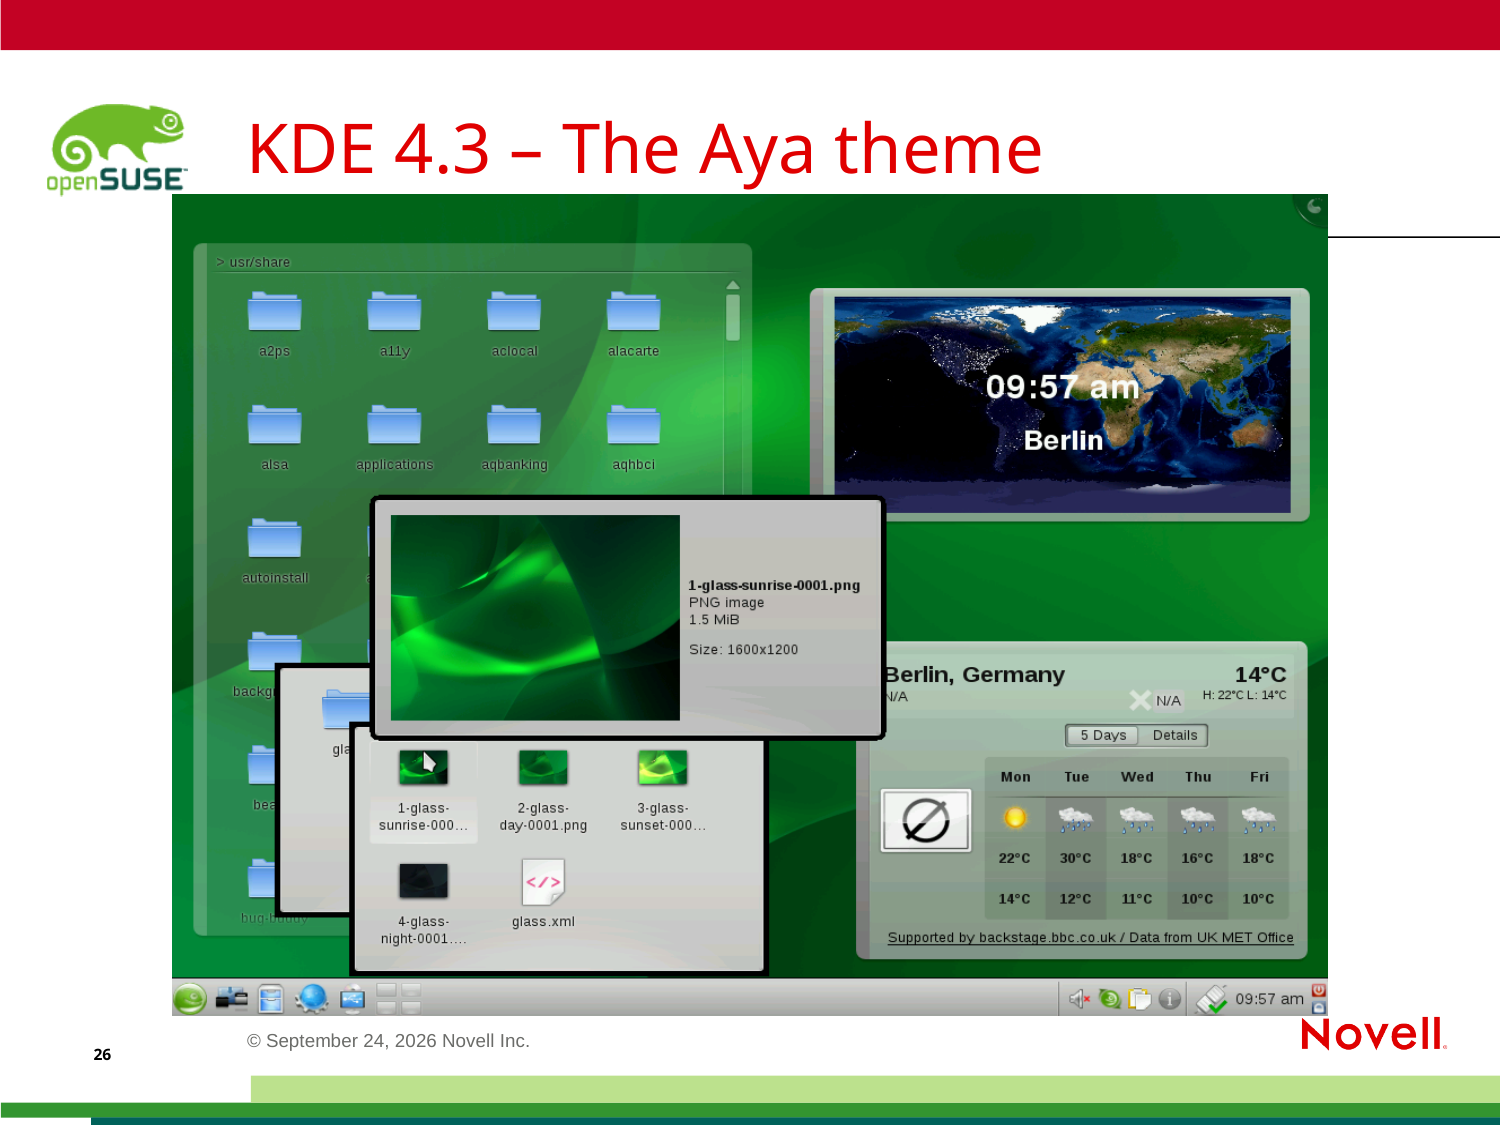

# KDE 4.3 – The Aya theme